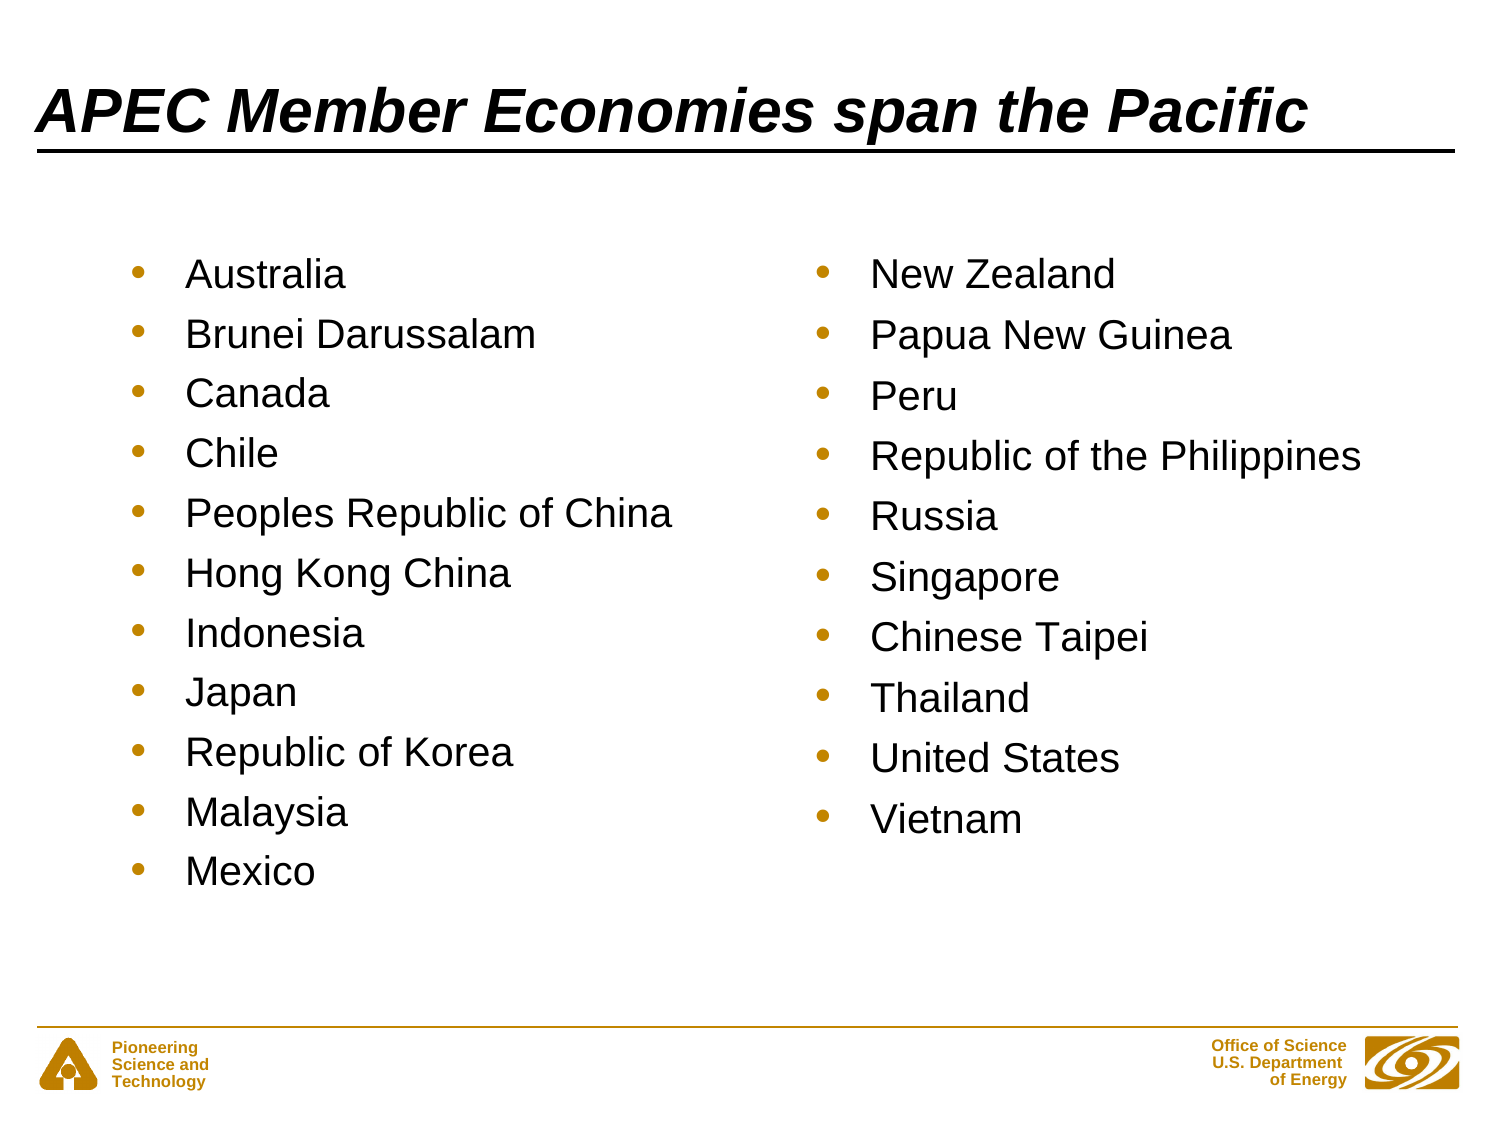

# APEC Member Economies span the Pacific
Australia
Brunei Darussalam
Canada
Chile
Peoples Republic of China
Hong Kong China
Indonesia
Japan
Republic of Korea
Malaysia
Mexico
New Zealand
Papua New Guinea
Peru
Republic of the Philippines
Russia
Singapore
Chinese Taipei
Thailand
United States
Vietnam